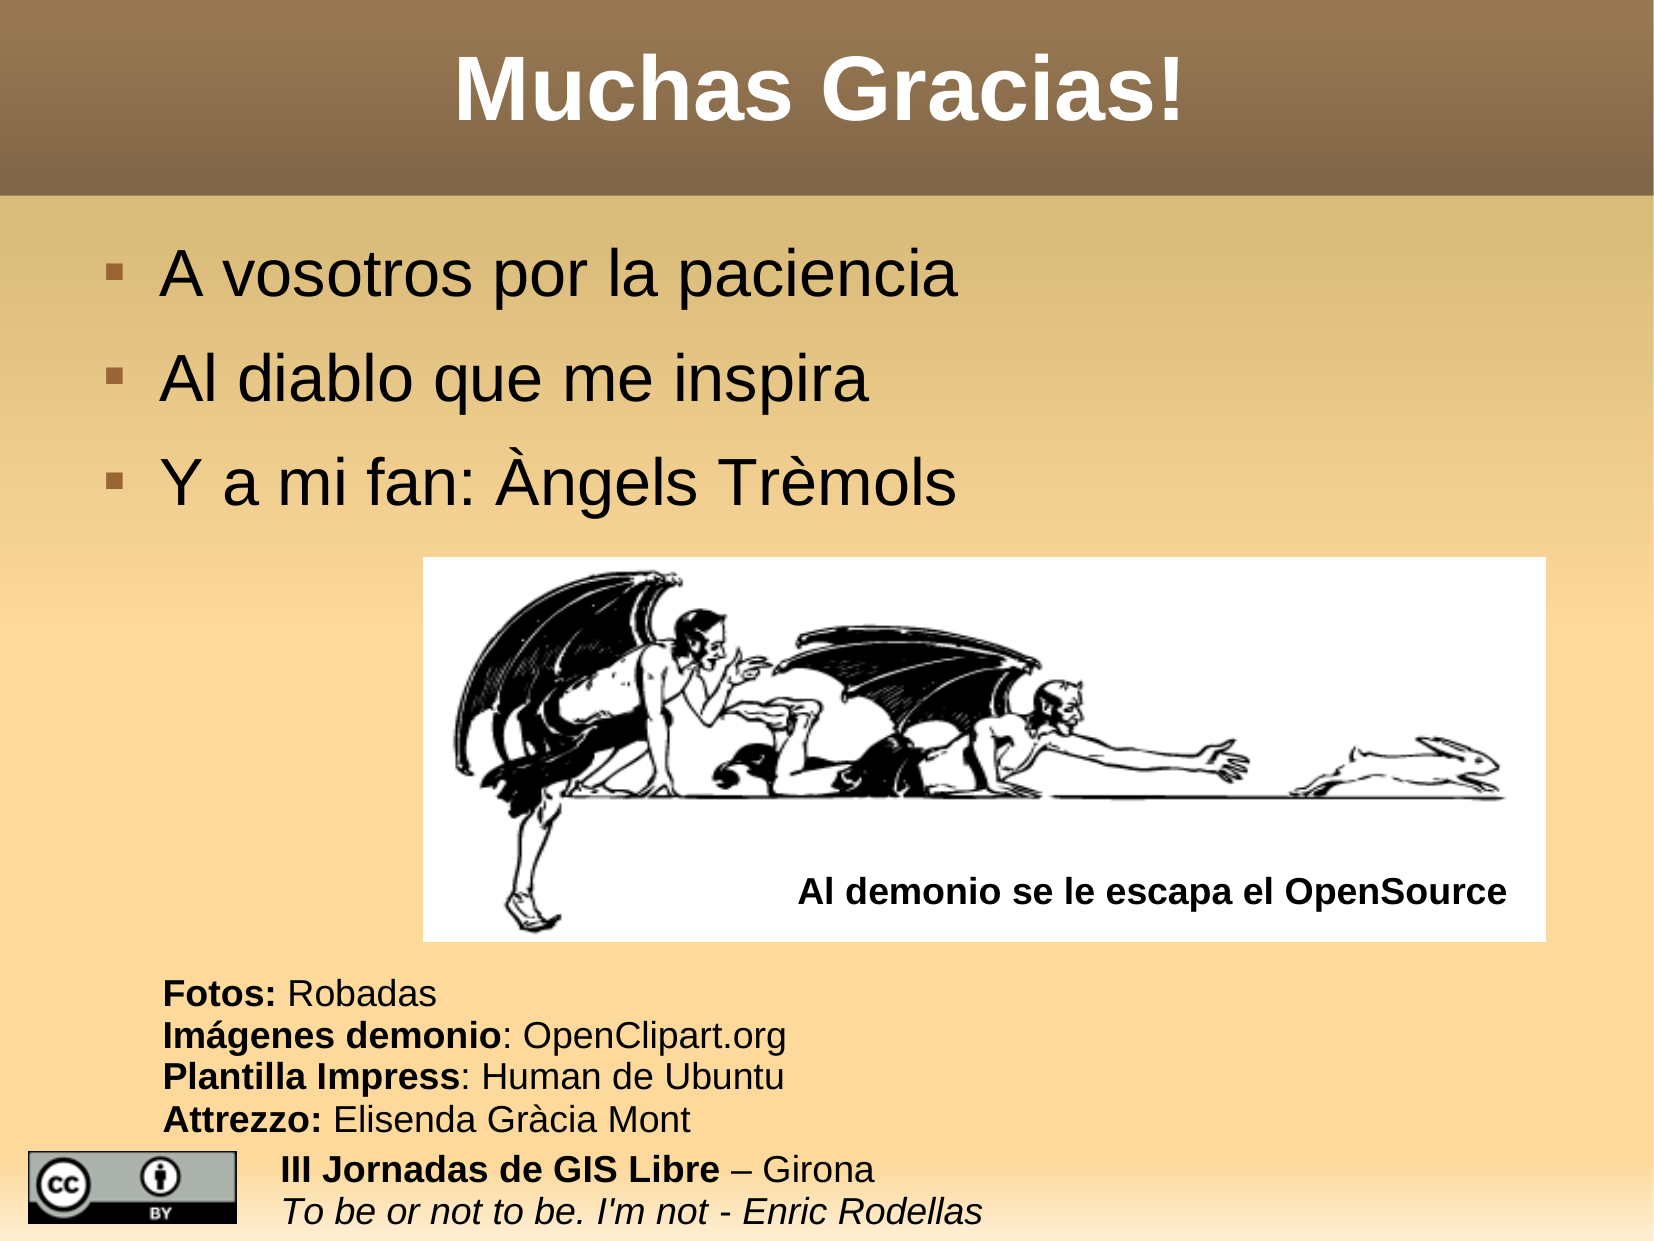

# Muchas Gracias!
A vosotros por la paciencia
Al diablo que me inspira
Y a mi fan: Àngels Trèmols
Al demonio se le escapa el OpenSource
Fotos: Robadas
Imágenes demonio: OpenClipart.org
Plantilla Impress: Human de Ubuntu
Attrezzo: Elisenda Gràcia Mont
III Jornadas de GIS Libre – Girona
To be or not to be. I'm not - Enric Rodellas